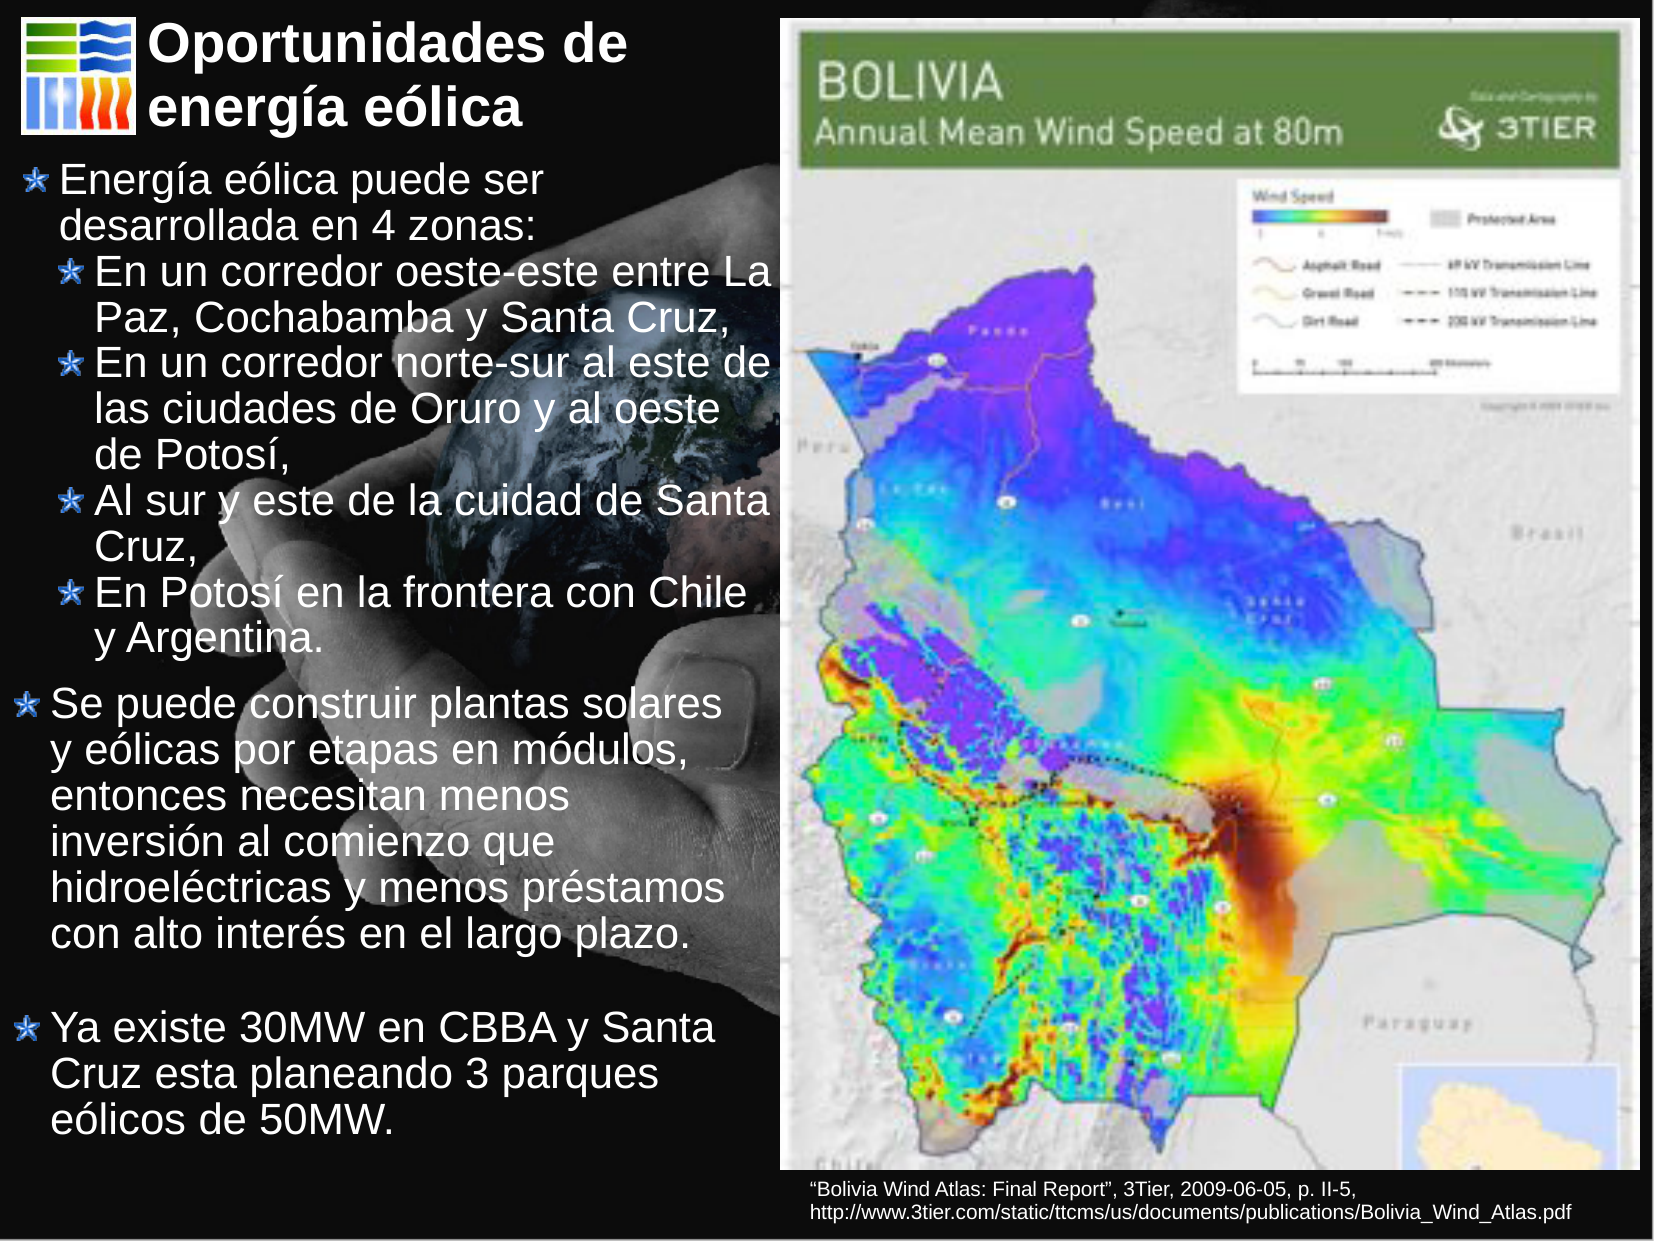

# Oportunidades de energía eólica
Energía eólica puede ser desarrollada en 4 zonas:
En un corredor oeste-este entre La Paz, Cochabamba y Santa Cruz,
En un corredor norte-sur al este de las ciudades de Oruro y al oeste de Potosí,
Al sur y este de la cuidad de Santa Cruz,
En Potosí en la frontera con Chile y Argentina.
Se puede construir plantas solares y eólicas por etapas en módulos, entonces necesitan menos inversión al comienzo que hidroeléctricas y menos préstamos con alto interés en el largo plazo.
Ya existe 30MW en CBBA y Santa Cruz esta planeando 3 parques eólicos de 50MW.
“Bolivia Wind Atlas: Final Report”, 3Tier, 2009-06-05, p. II-5, http://www.3tier.com/static/ttcms/us/documents/publications/Bolivia_Wind_Atlas.pdf